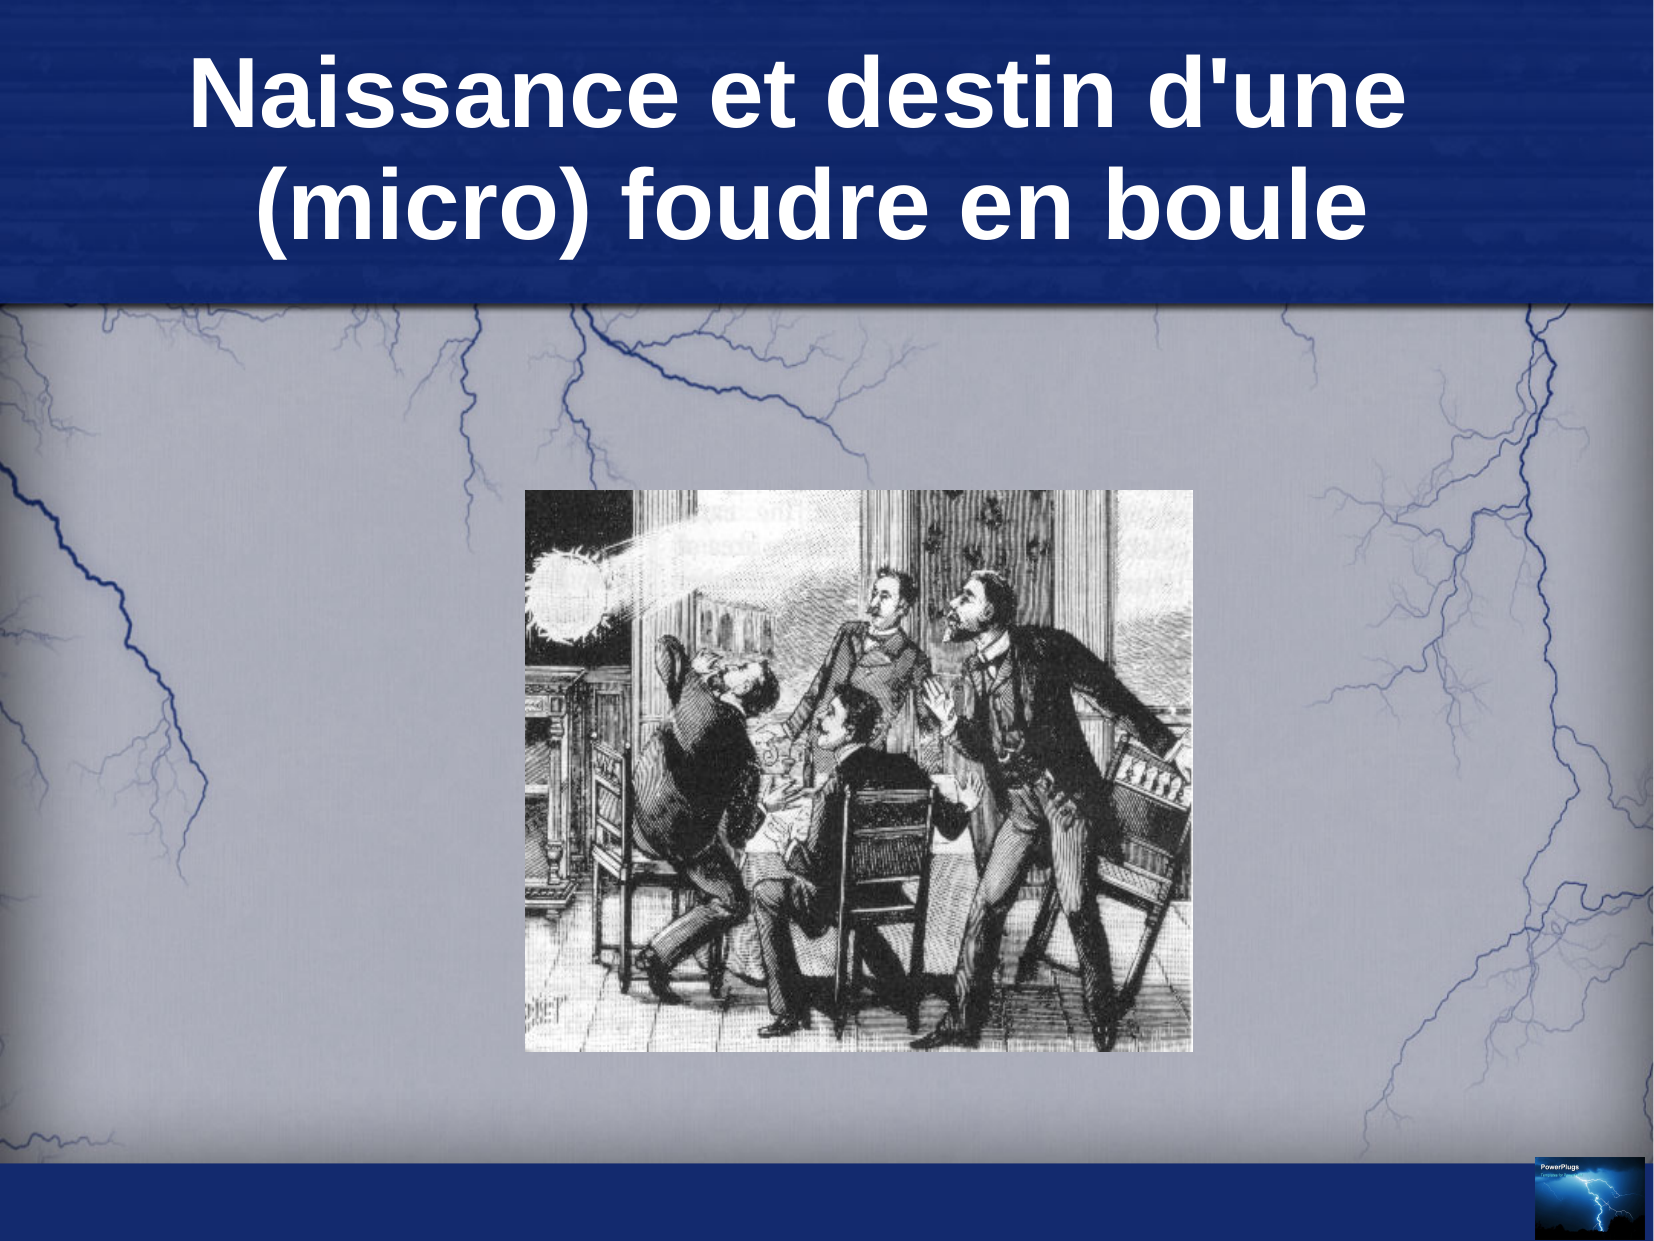

# Naissance et destin d'une (micro) foudre en boule